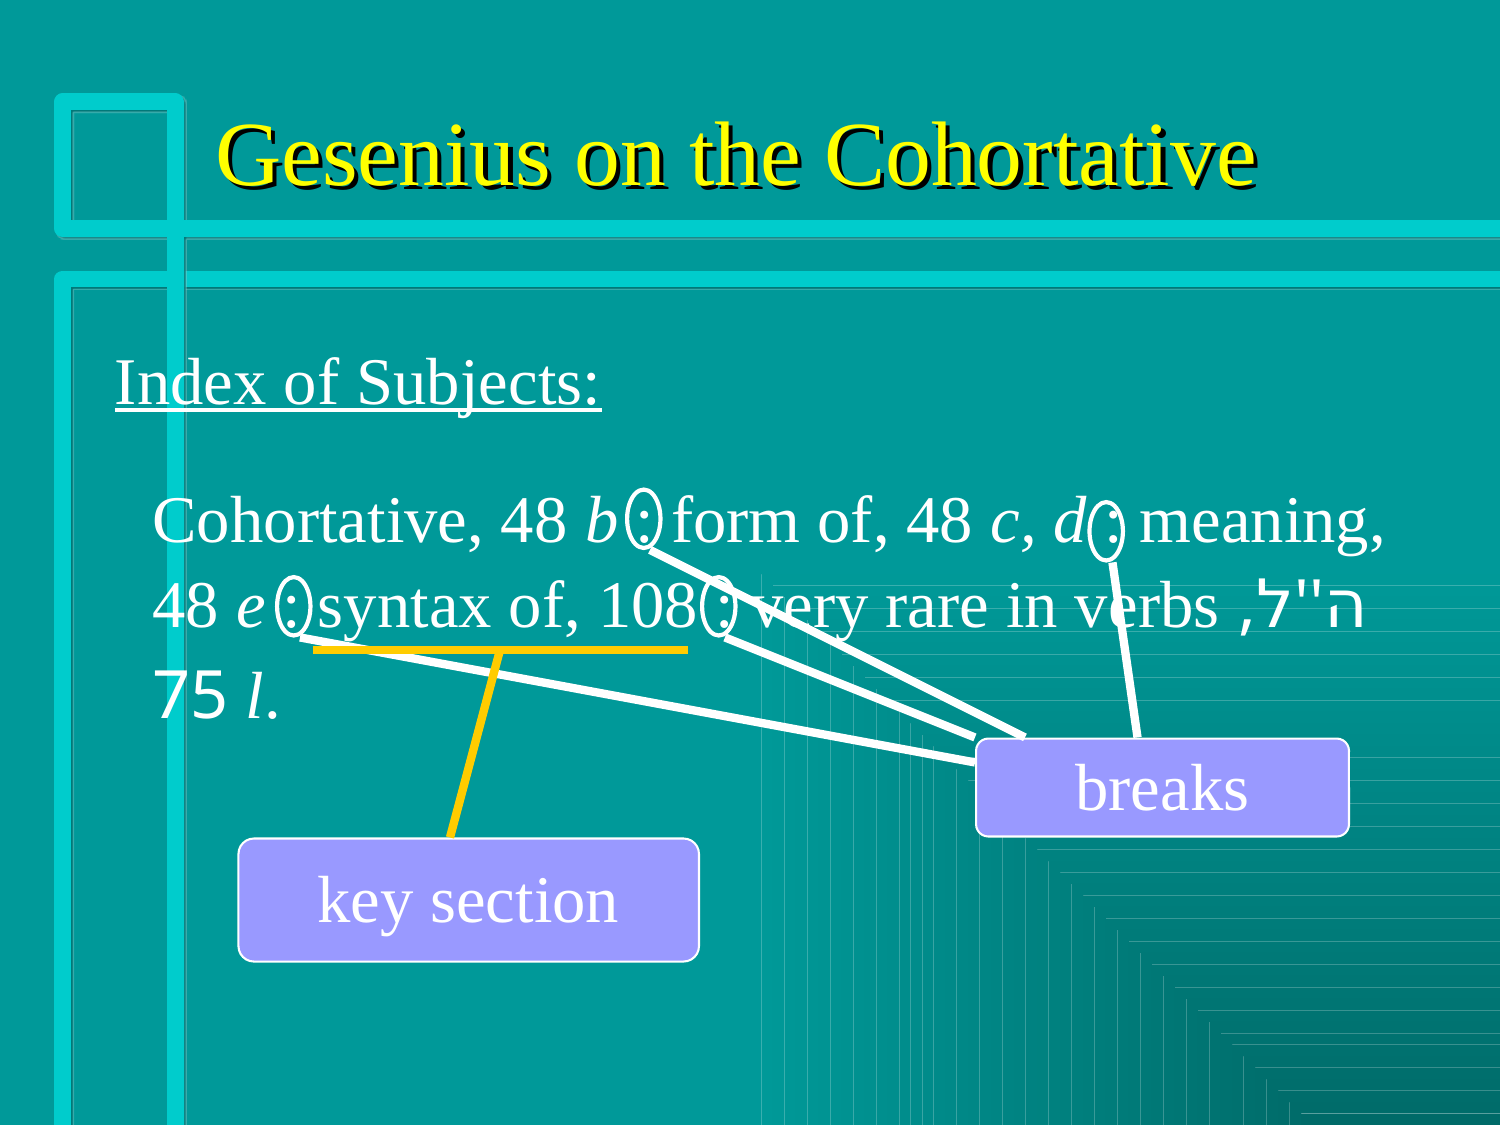

# Gesenius on the Cohortative
Index of Subjects:
Cohortative, 48 b : form of, 48 c, d : meaning, 48 e : syntax of, 108 : very rare in verbs ה''ל, 75 l.
breaks
key section